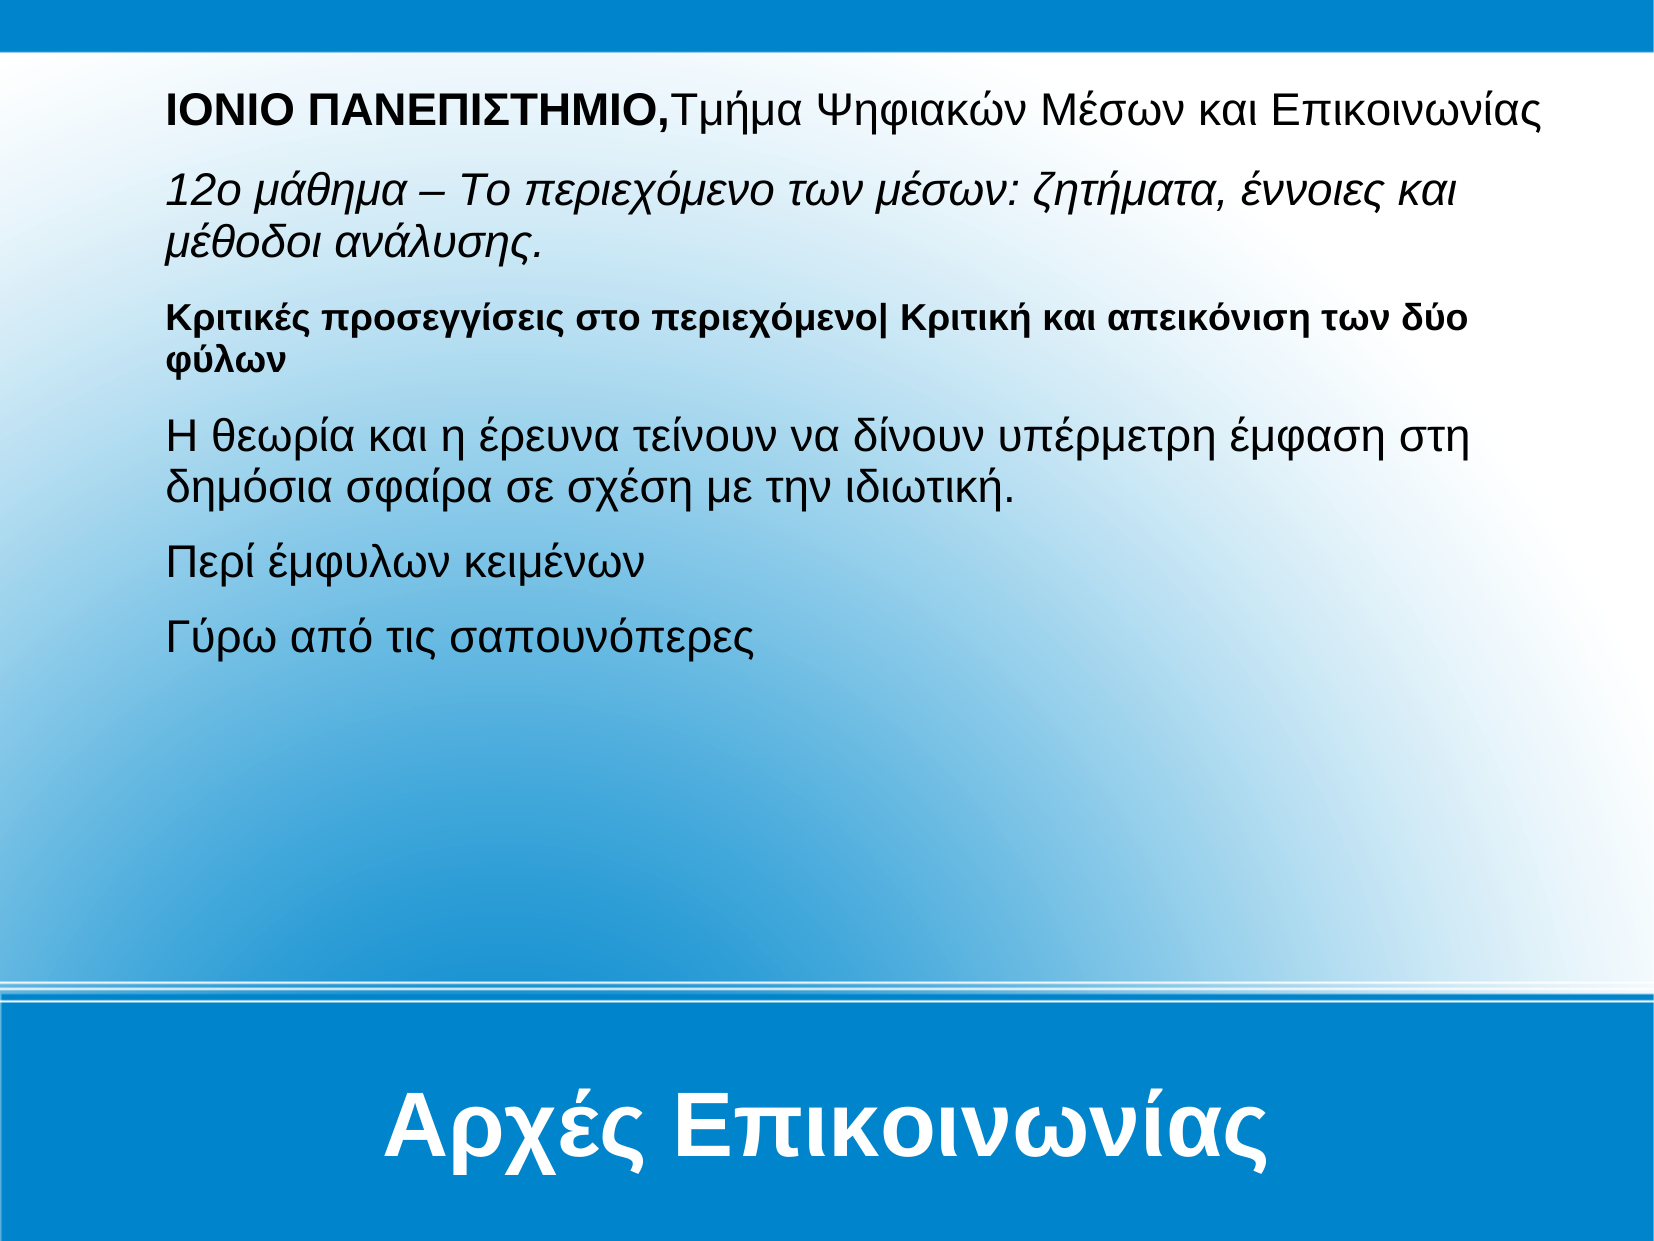

ΙΟΝΙΟ ΠΑΝΕΠΙΣΤΗΜΙΟ,Τμήμα Ψηφιακών Μέσων και Επικοινωνίας
12ο μάθημα – Το περιεχόμενο των μέσων: ζητήματα, έννοιες και μέθοδοι ανάλυσης.
Κριτικές προσεγγίσεις στο περιεχόμενο| Κριτική και απεικόνιση των δύο φύλων
Η θεωρία και η έρευνα τείνουν να δίνουν υπέρμετρη έμφαση στη δημόσια σφαίρα σε σχέση με την ιδιωτική.
Περί έμφυλων κειμένων
Γύρω από τις σαπουνόπερες
# Αρχές Επικοινωνίας